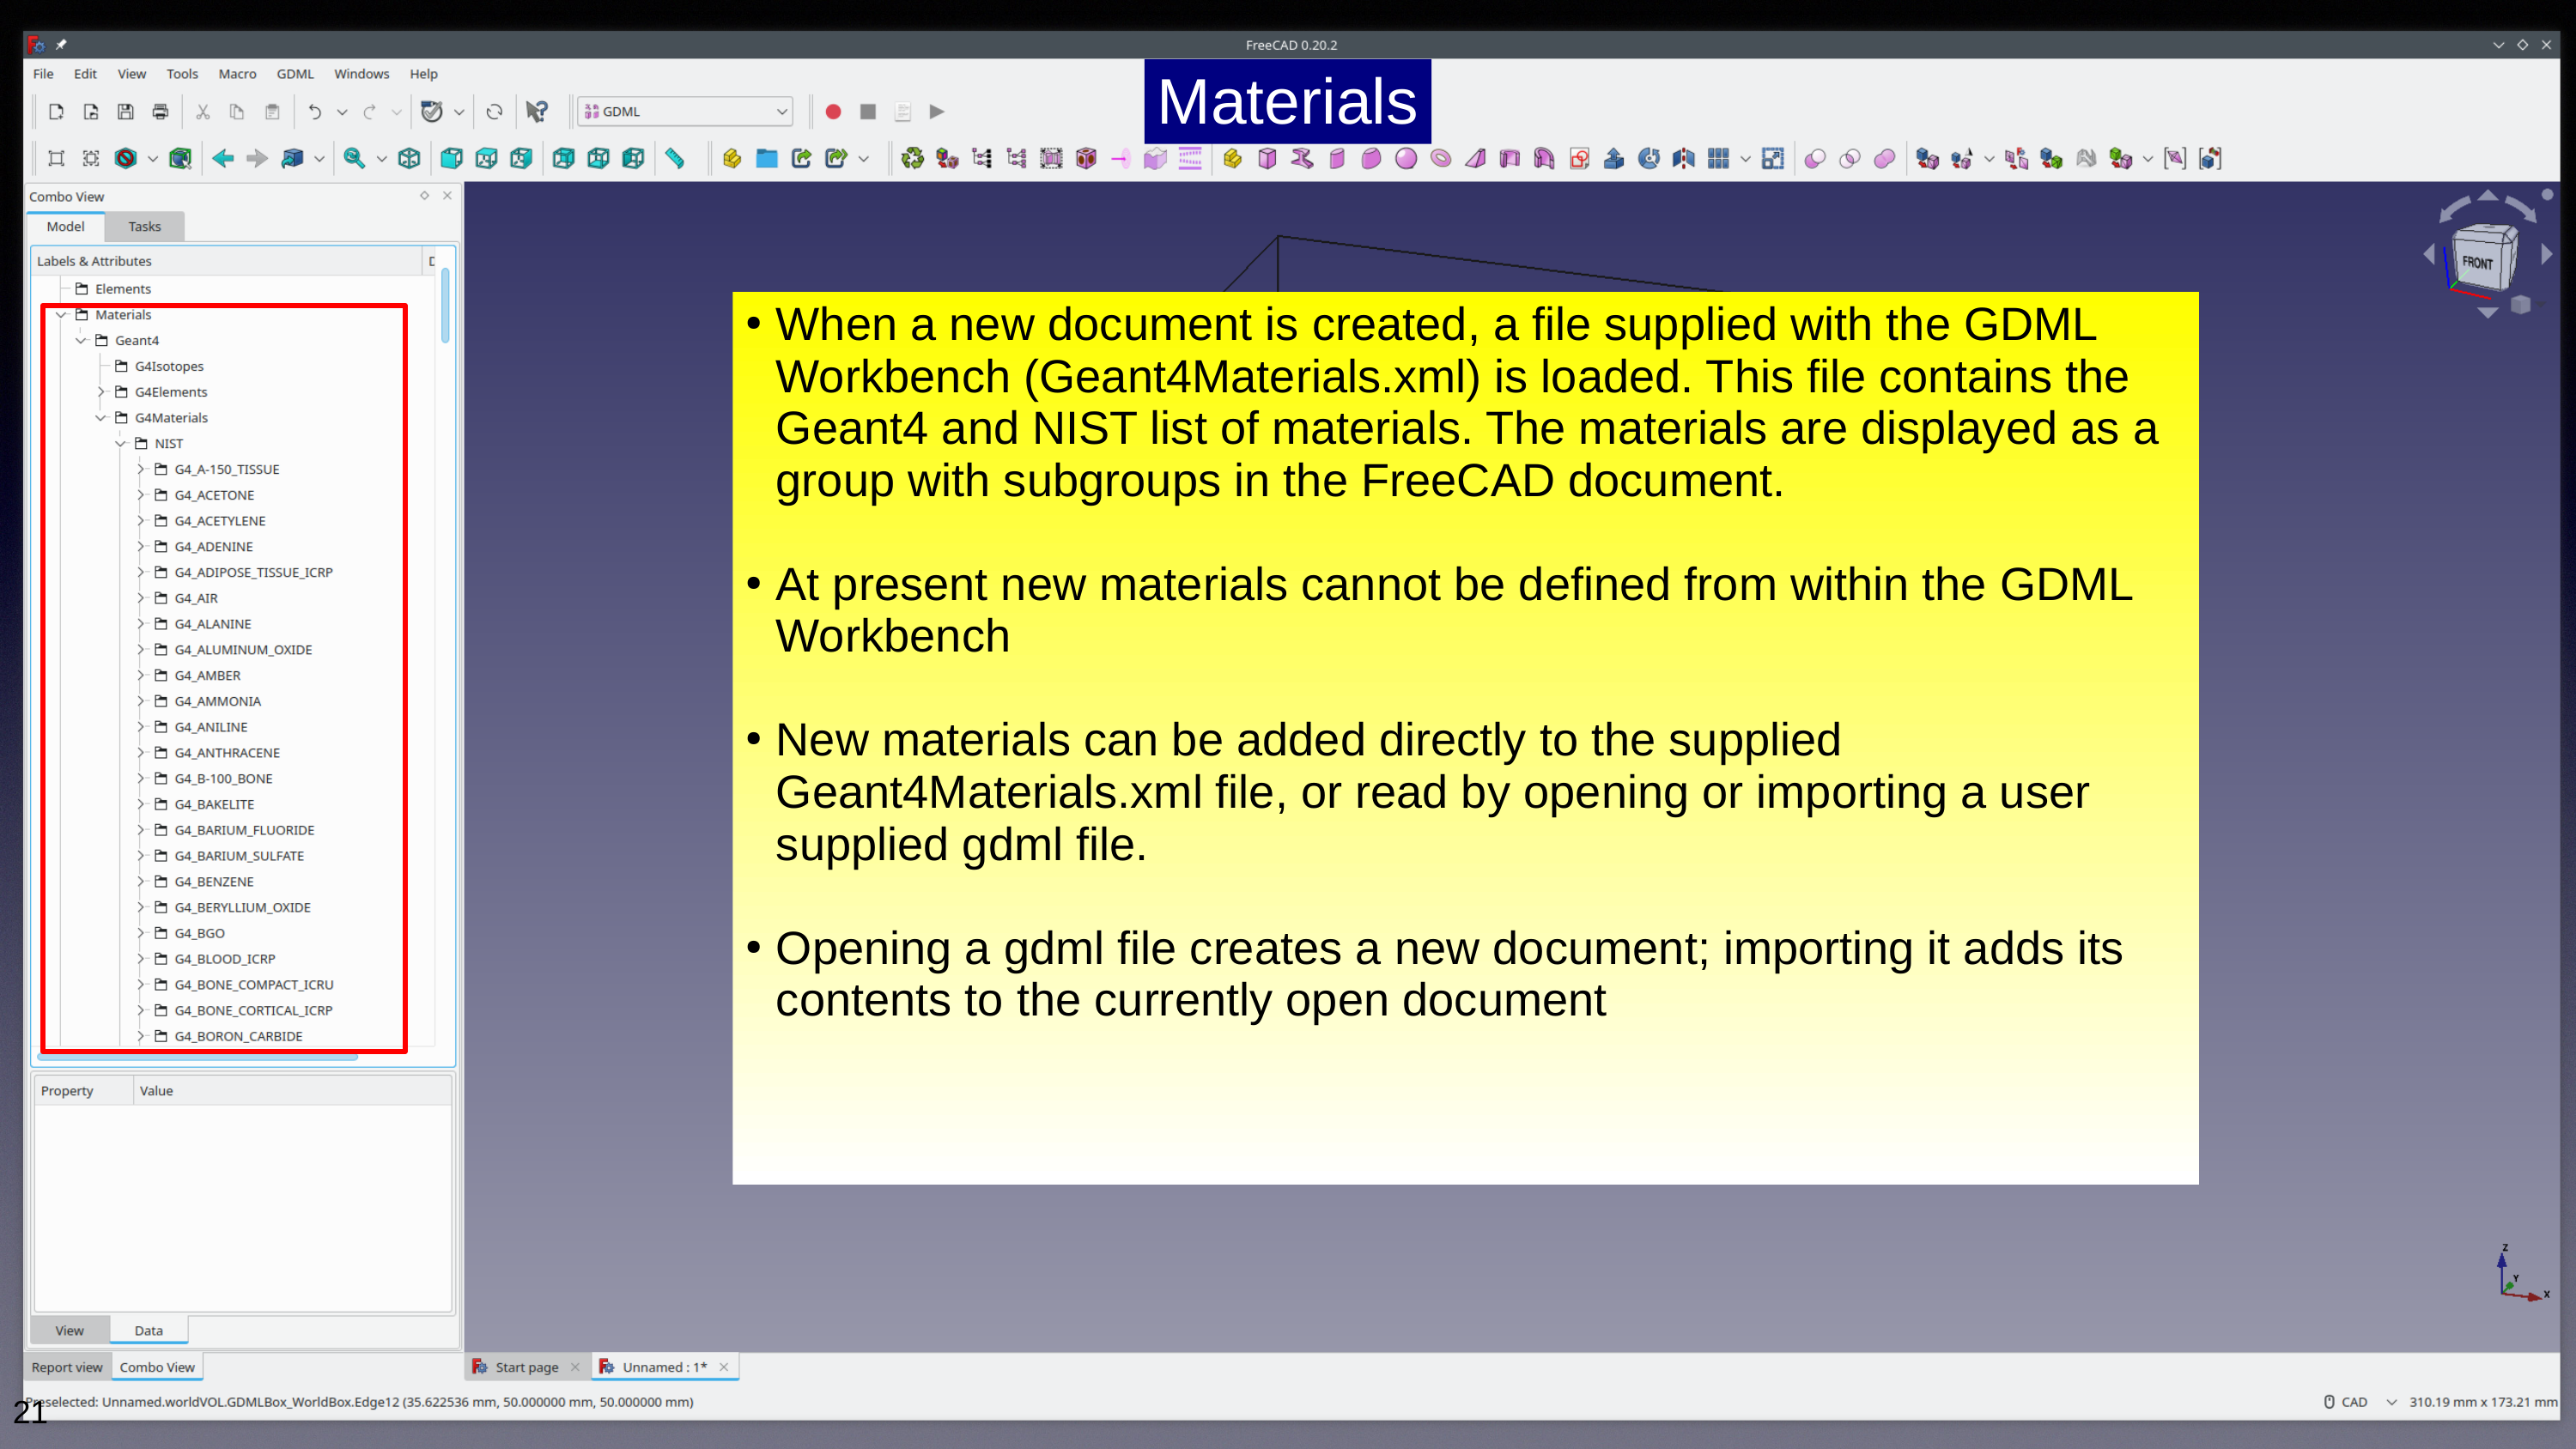

Materials
When a new document is created, a file supplied with the GDML Workbench (Geant4Materials.xml) is loaded. This file contains the Geant4 and NIST list of materials. The materials are displayed as a group with subgroups in the FreeCAD document.
At present new materials cannot be defined from within the GDML Workbench
New materials can be added directly to the supplied Geant4Materials.xml file, or read by opening or importing a user supplied gdml file.
Opening a gdml file creates a new document; importing it adds its contents to the currently open document
21